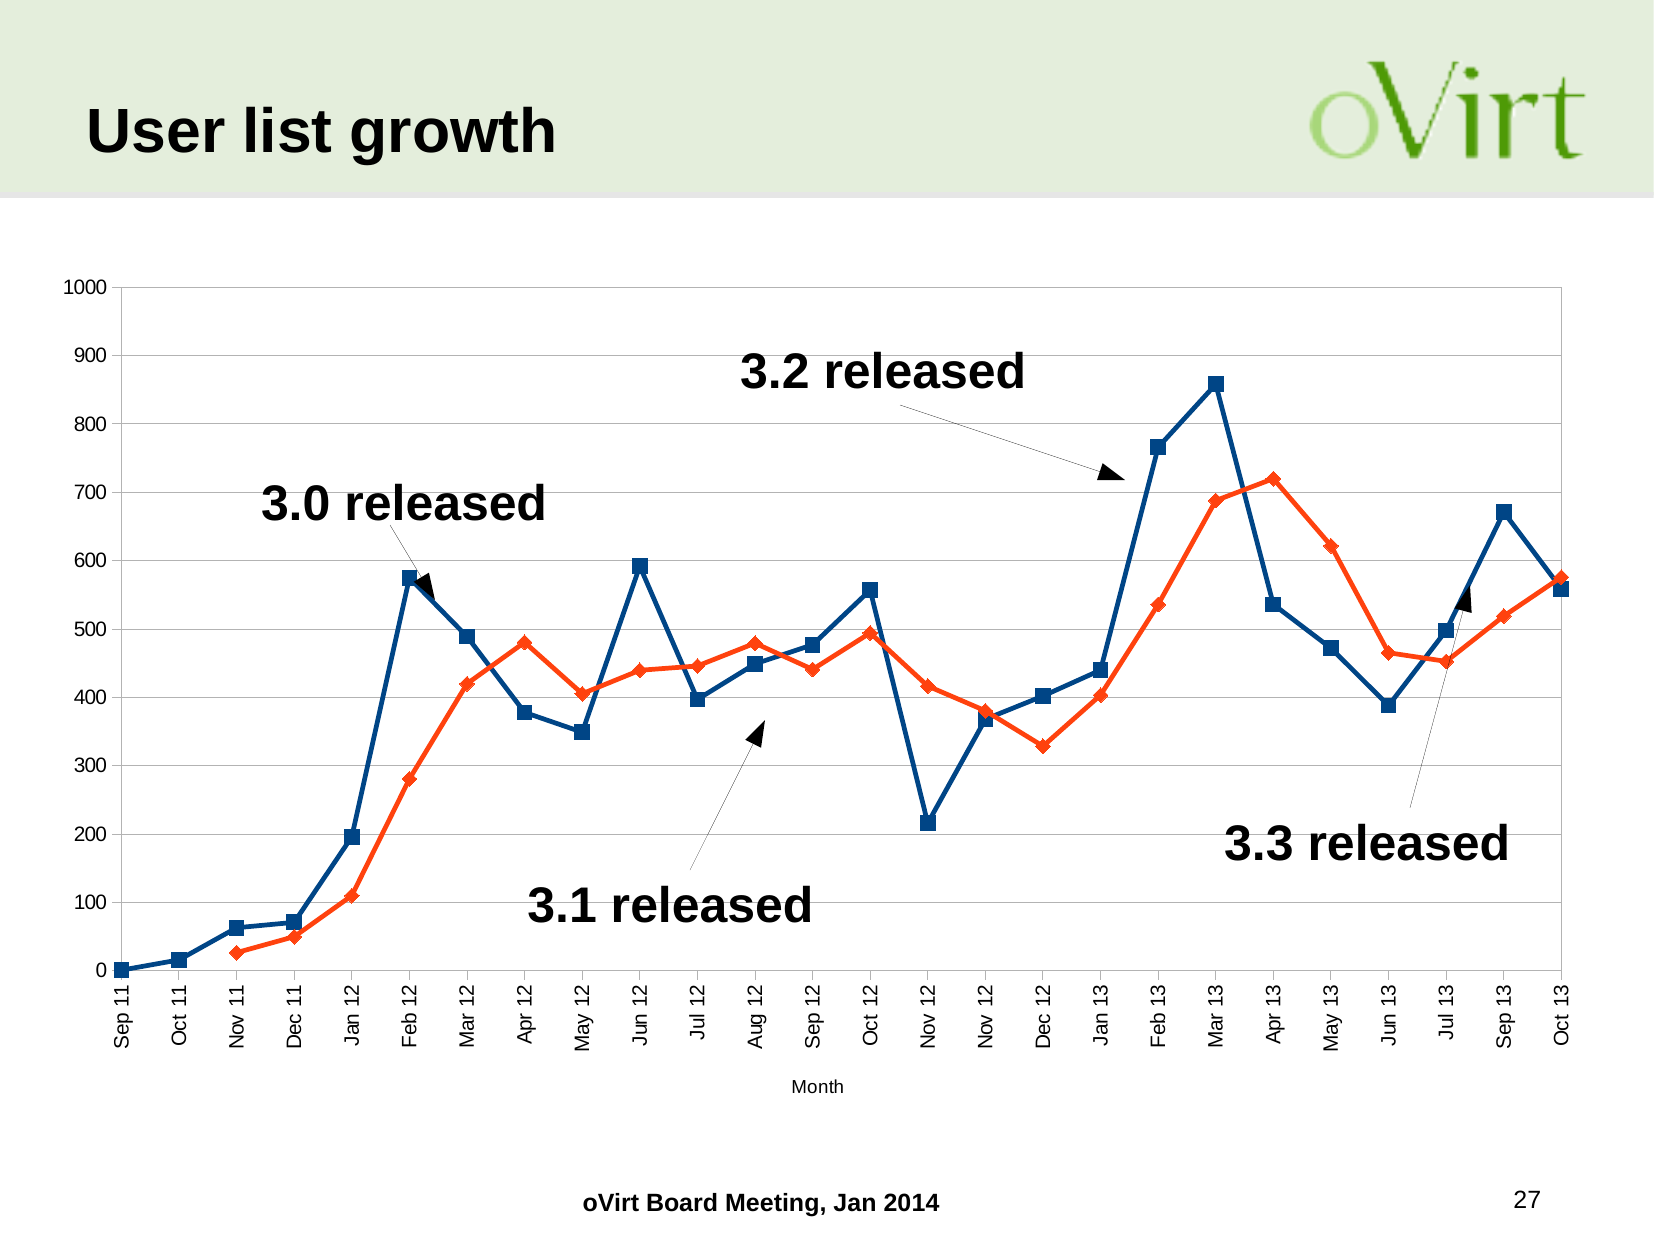

# User list growth
### Chart
| Category | Column G | Column H |
|---|---|---|
| 40787 | 1.0 | None |
| 40817 | 16.0 | None |
| 40848 | 63.0 | 26.6666666666667 |
| 40878 | 71.0 | 50.0 |
| 40909 | 196.0 | 110.0 |
| 40940 | 575.0 | 280.666666666667 |
| 40969 | 489.0 | 420.0 |
| 41000 | 378.0 | 480.666666666667 |
| 41030 | 349.0 | 405.333333333333 |
| 41061 | 592.0 | 439.666666666667 |
| 41091 | 397.0 | 446.0 |
| 41122 | 449.0 | 479.333333333333 |
| 41153 | 477.0 | 441.0 |
| 41183 | 557.0 | 494.333333333333 |
| 41214 | 216.0 | 416.666666666667 |
| 41214 | 368.0 | 380.333333333333 |
| 41244 | 402.0 | 328.666666666667 |
| 41275 | 440.0 | 403.333333333333 |
| 41306 | 766.0 | 536.0 |
| 41334 | 858.0 | 688.0 |
| 41365 | 536.0 | 720.0 |
| 41395 | 472.0 | 622.0 |
| 41426 | 388.0 | 465.333333333333 |
| 41456 | 498.0 | 452.666666666667 |
| 41518 | 671.0 | 519.0 |
| 41548 | 559.0 | 576.0 |3.2 released
3.0 released
3.3 released
3.1 released